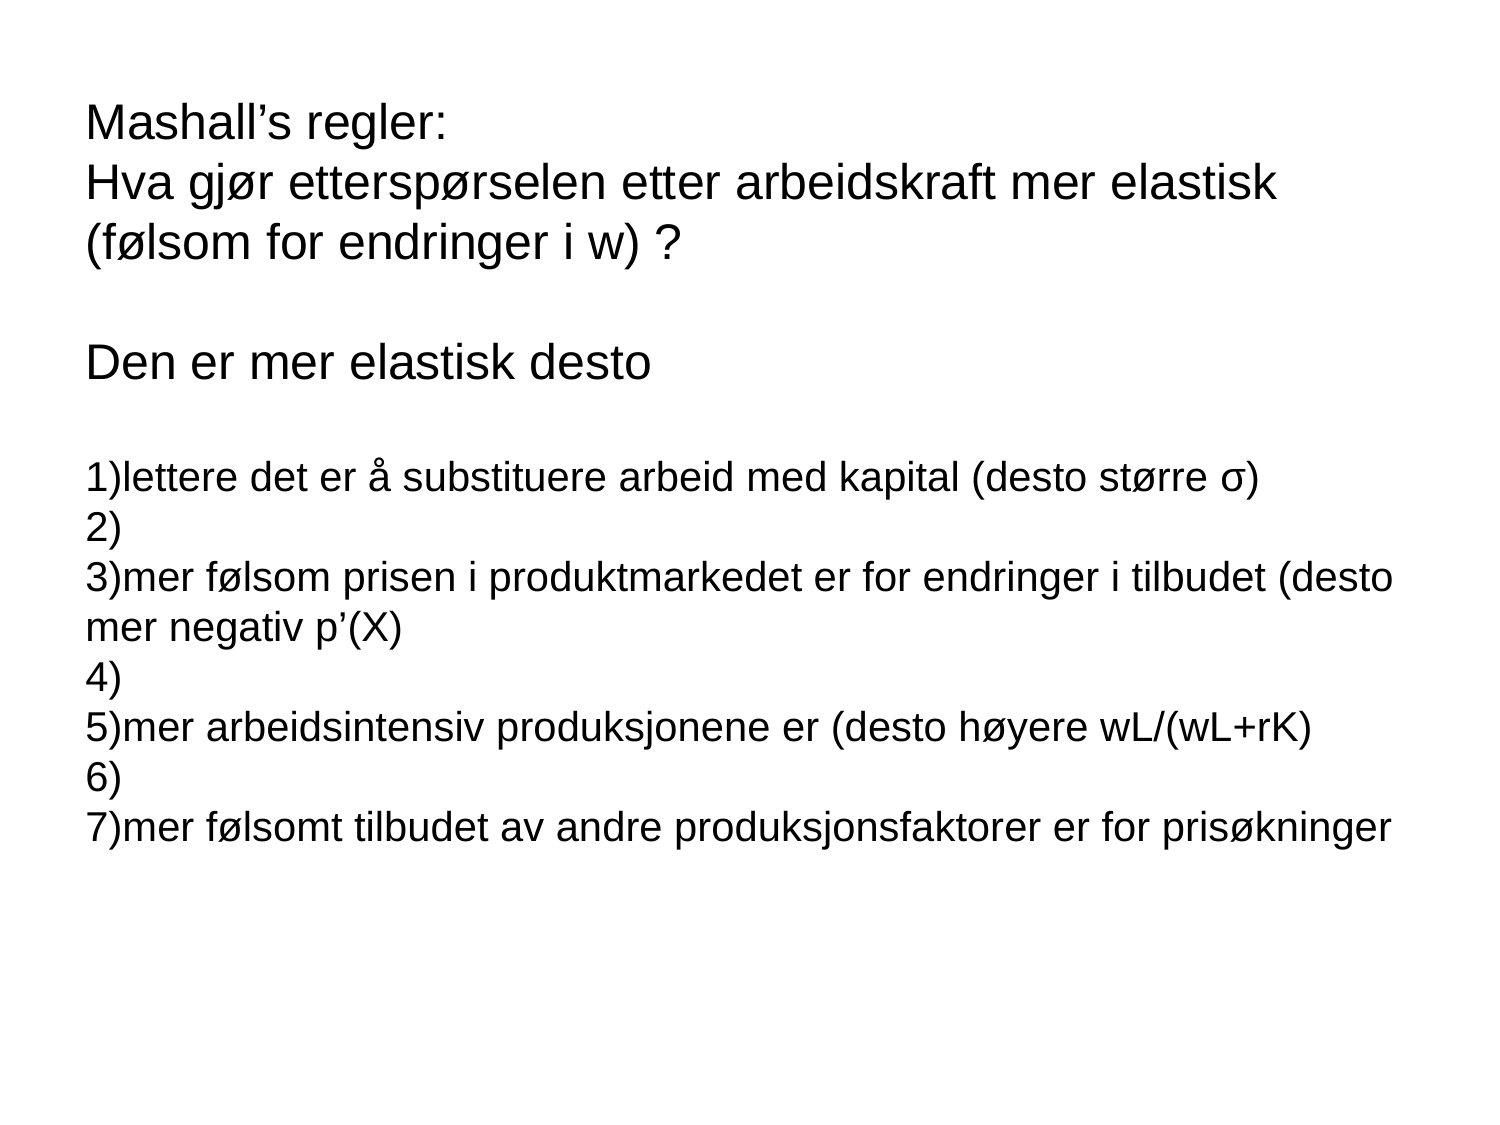

Mashall’s regler:
Hva gjør etterspørselen etter arbeidskraft mer elastisk (følsom for endringer i w) ?
Den er mer elastisk desto
lettere det er å substituere arbeid med kapital (desto større σ)
mer følsom prisen i produktmarkedet er for endringer i tilbudet (desto mer negativ p’(X)
mer arbeidsintensiv produksjonene er (desto høyere wL/(wL+rK)
mer følsomt tilbudet av andre produksjonsfaktorer er for prisøkninger